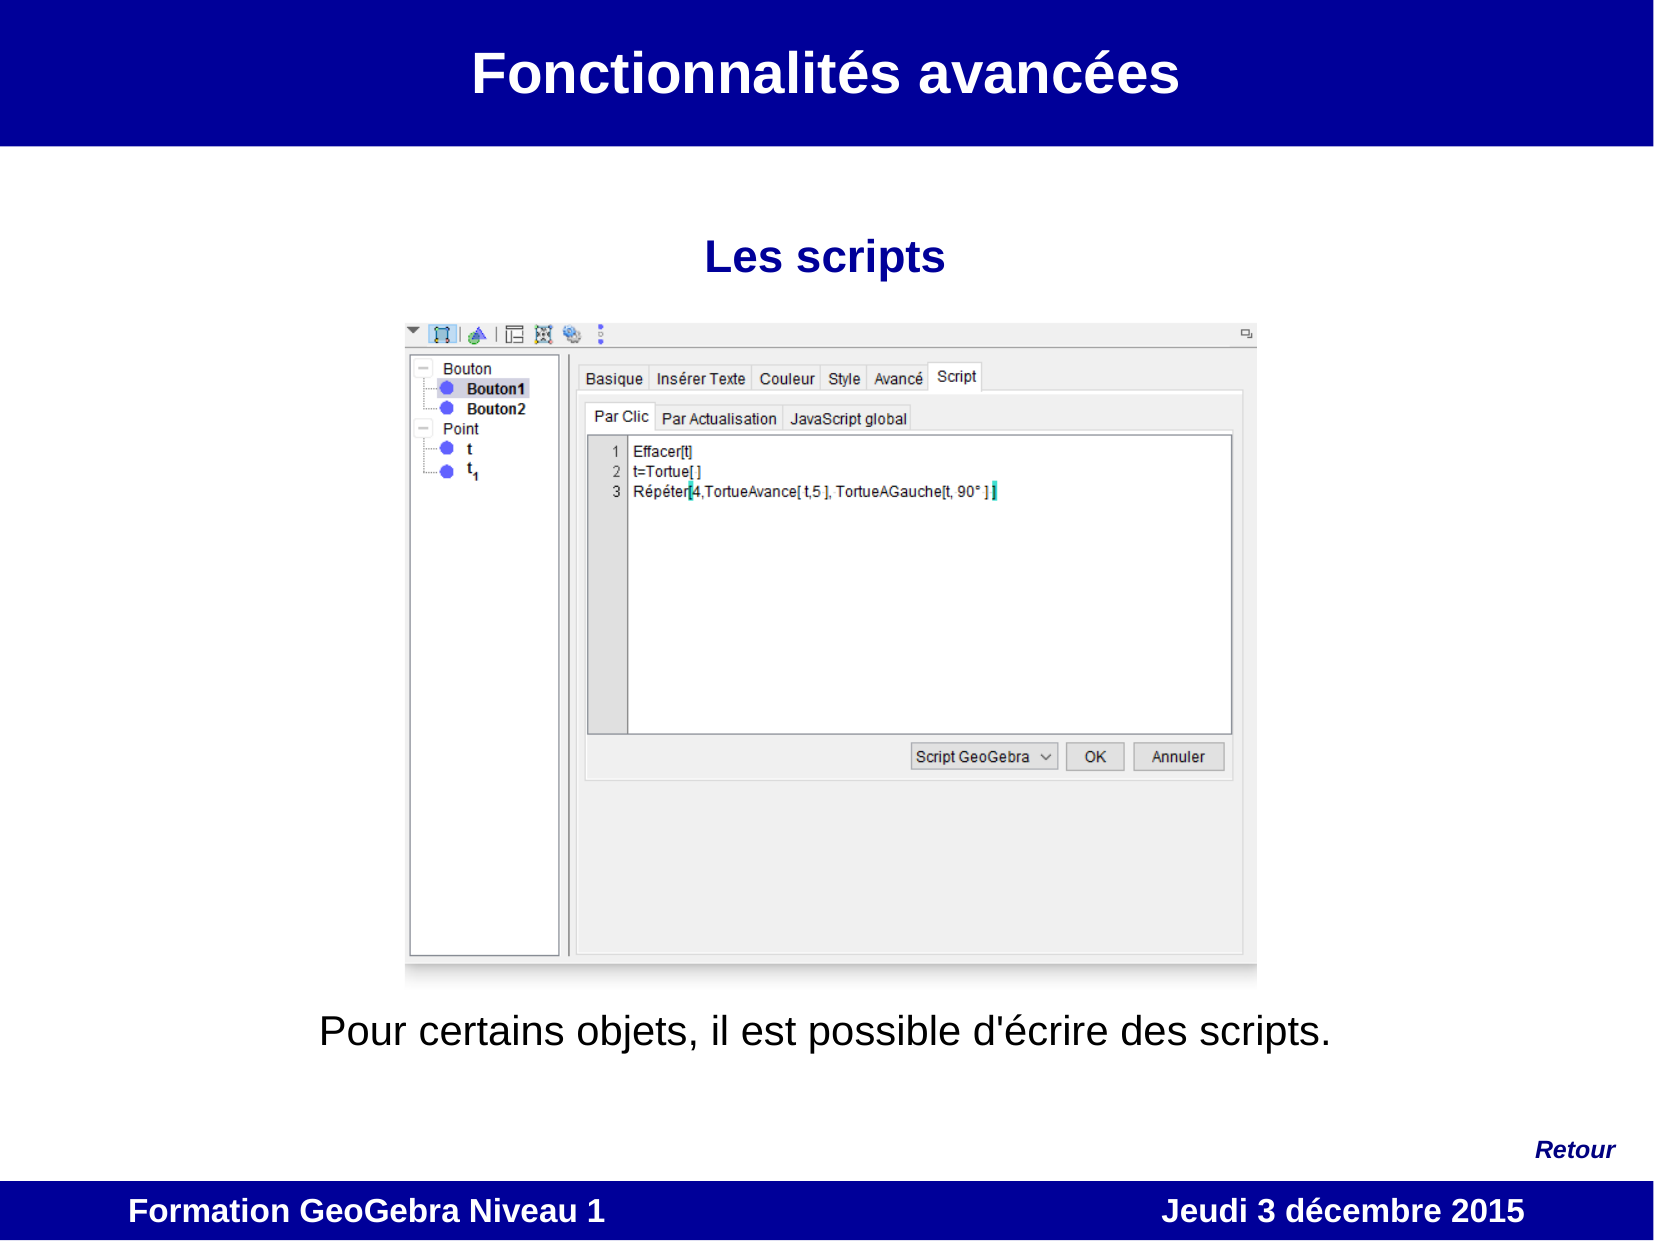

# Fonctionnalités avancées
Les scripts
Pour certains objets, il est possible d'écrire des scripts.
Retour
Formation GeoGebra Niveau 1								Jeudi 3 décembre 2015